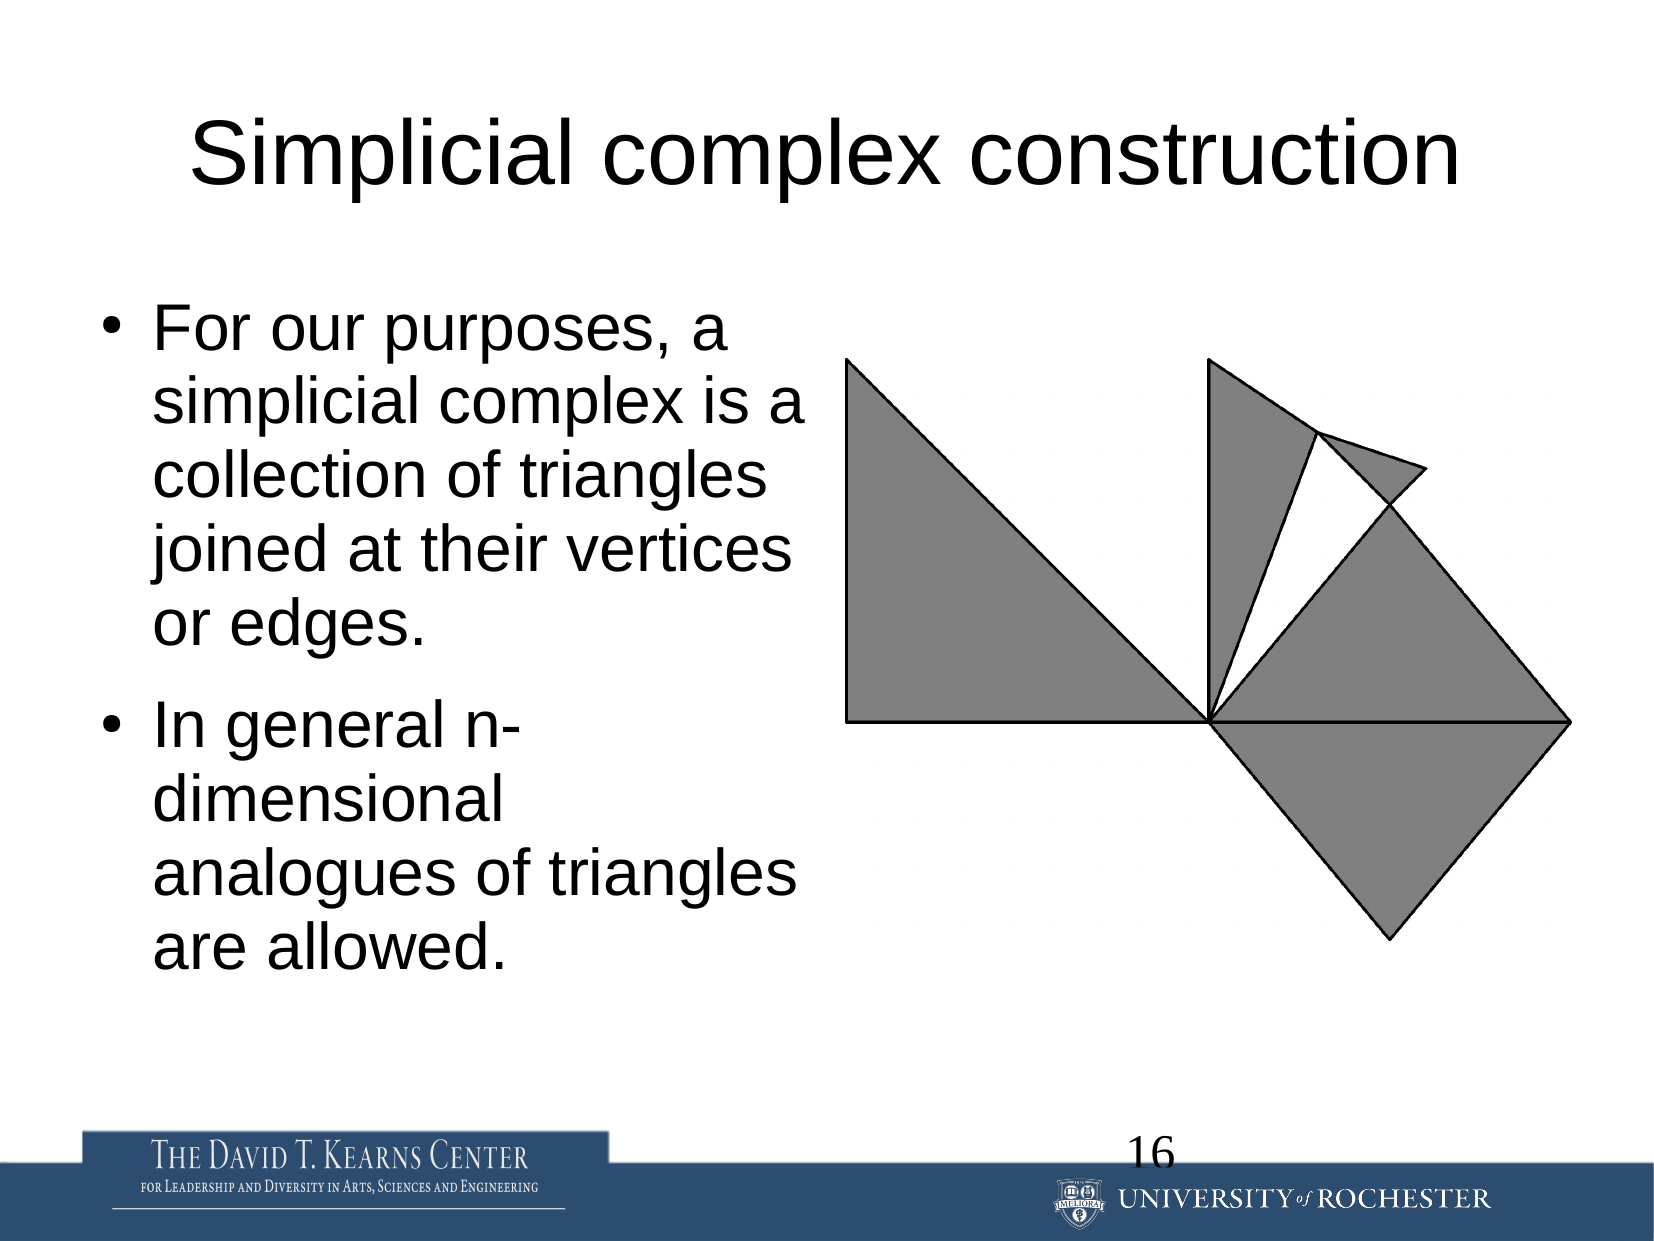

# Simplicial complex construction
For our purposes, a simplicial complex is a collection of triangles joined at their vertices or edges.
In general n-dimensional analogues of triangles are allowed.